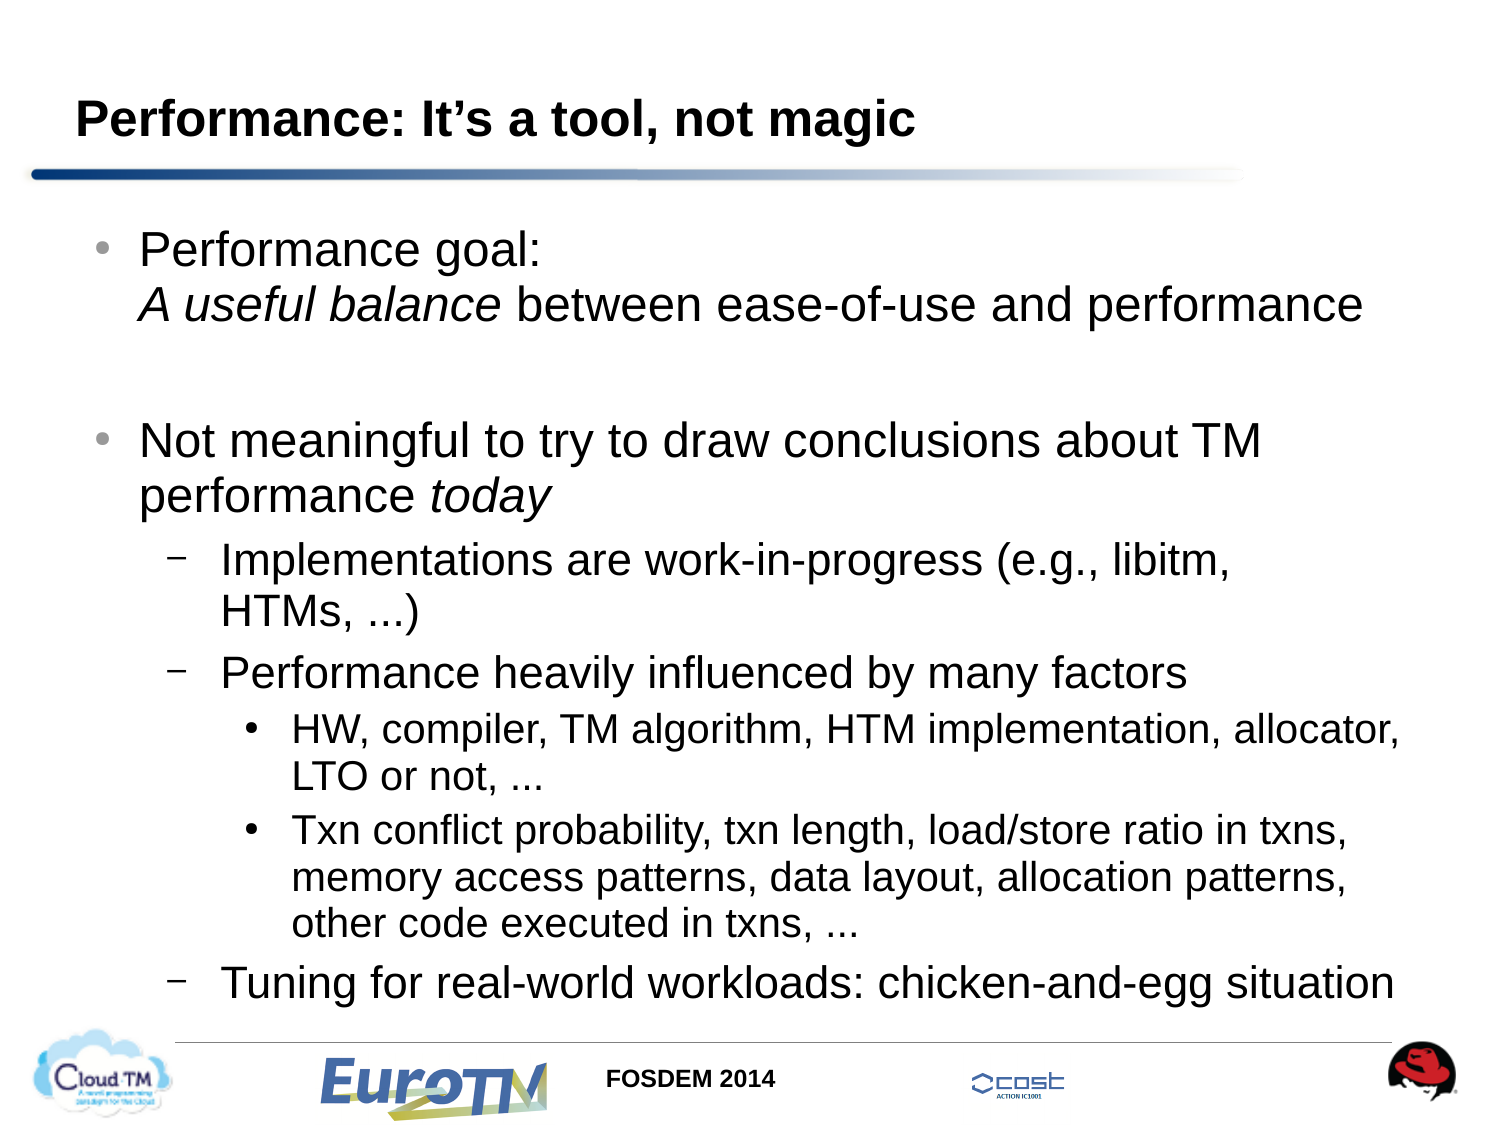

# Performance: It’s a tool, not magic
Performance goal:
A useful balance between ease-of-use and performance
Not meaningful to try to draw conclusions about TM performance today
Implementations are work-in-progress (e.g., libitm, HTMs, ...)
Performance heavily influenced by many factors
HW, compiler, TM algorithm, HTM implementation, allocator, LTO or not, ...
Txn conflict probability, txn length, load/store ratio in txns, memory access patterns, data layout, allocation patterns, other code executed in txns, ...
Tuning for real-world workloads: chicken-and-egg situation